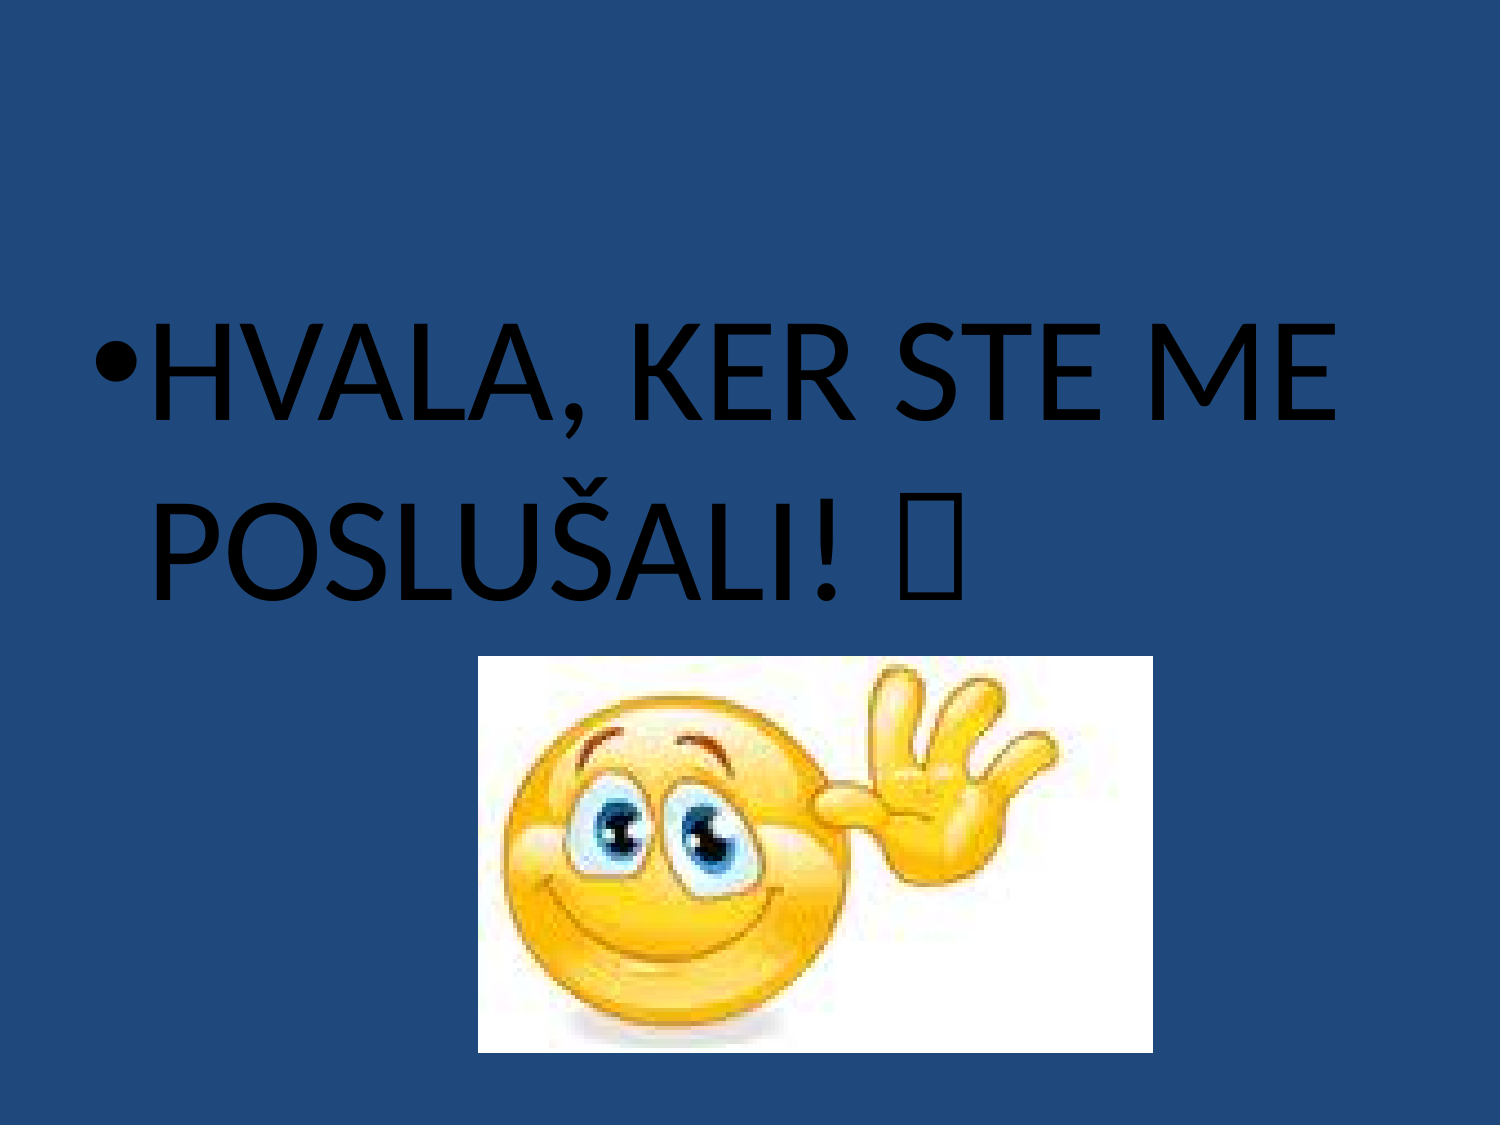

#
HVALA, KER STE ME POSLUŠALI! 